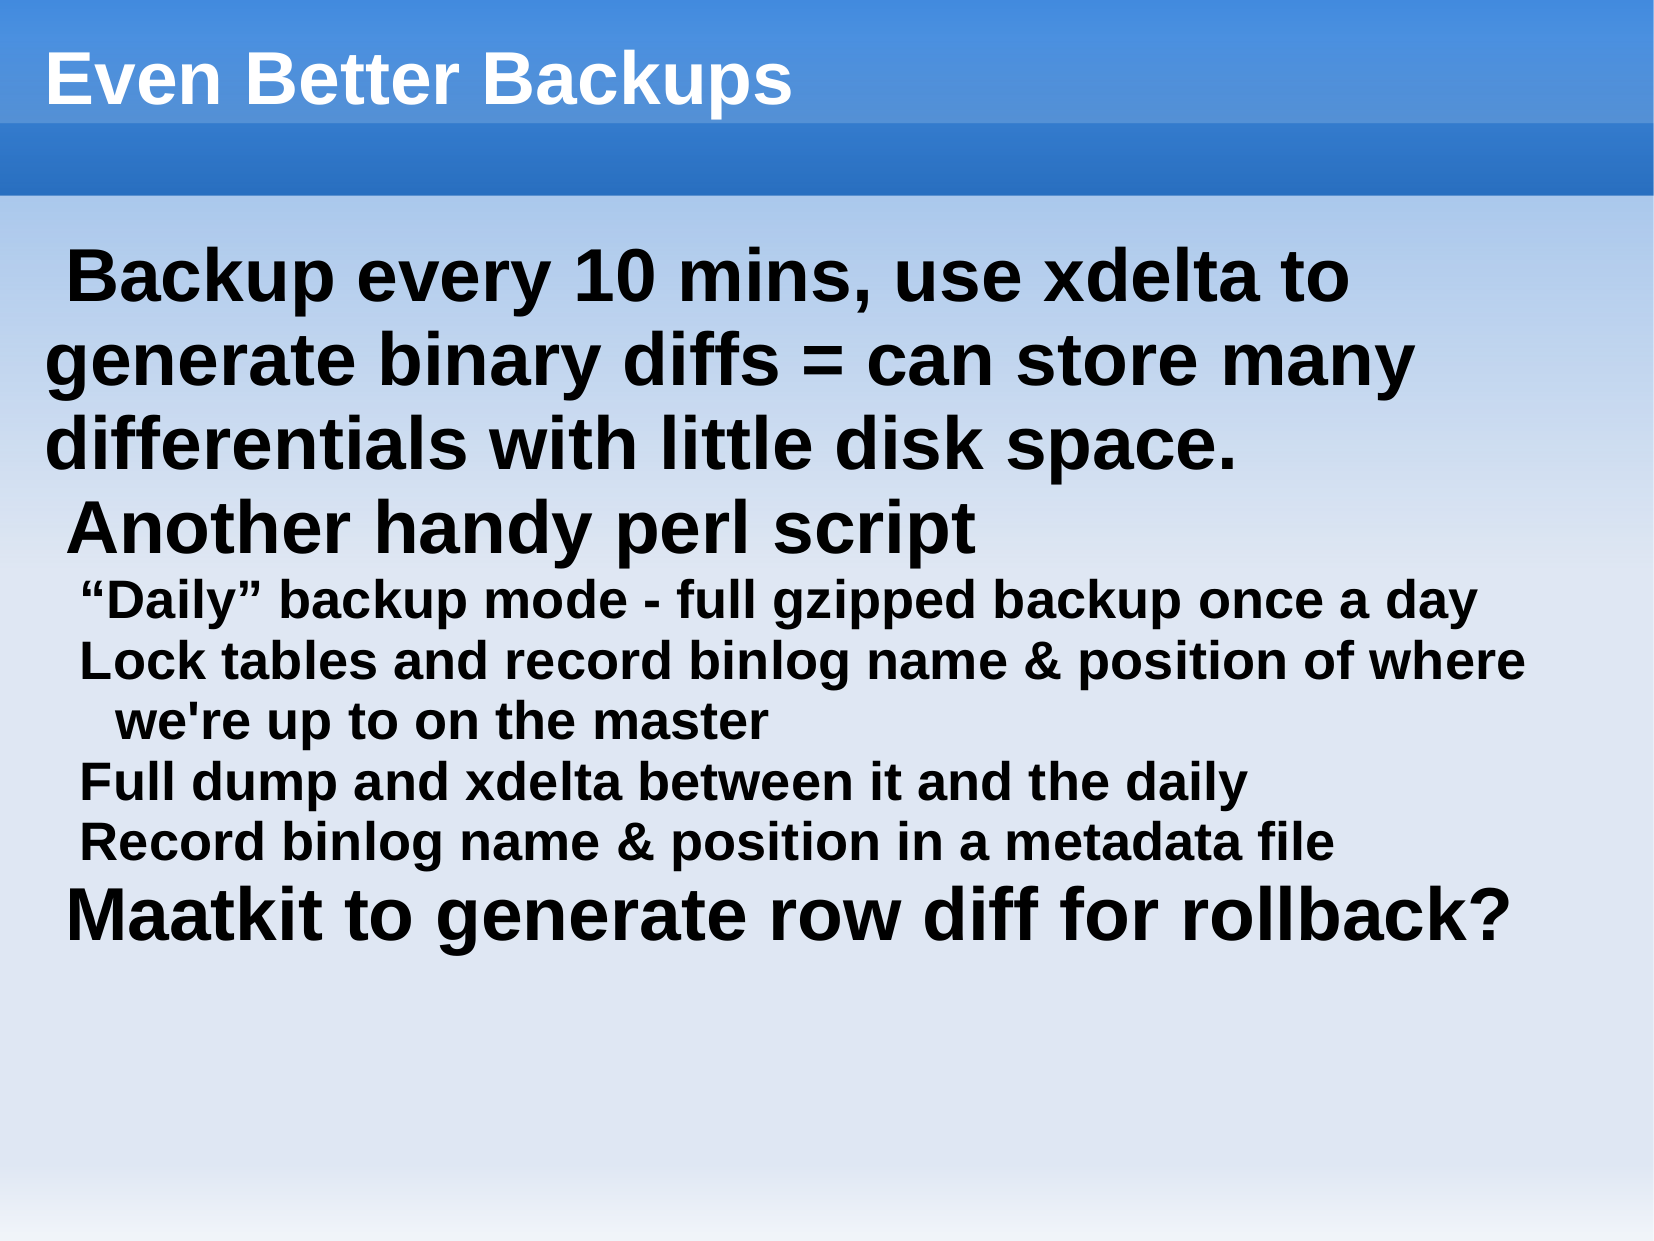

Even Better Backups
 Backup every 10 mins, use xdelta to generate binary diffs = can store many differentials with little disk space.
 Another handy perl script
“Daily” backup mode - full gzipped backup once a day
Lock tables and record binlog name & position of where we're up to on the master
Full dump and xdelta between it and the daily
Record binlog name & position in a metadata file
 Maatkit to generate row diff for rollback?